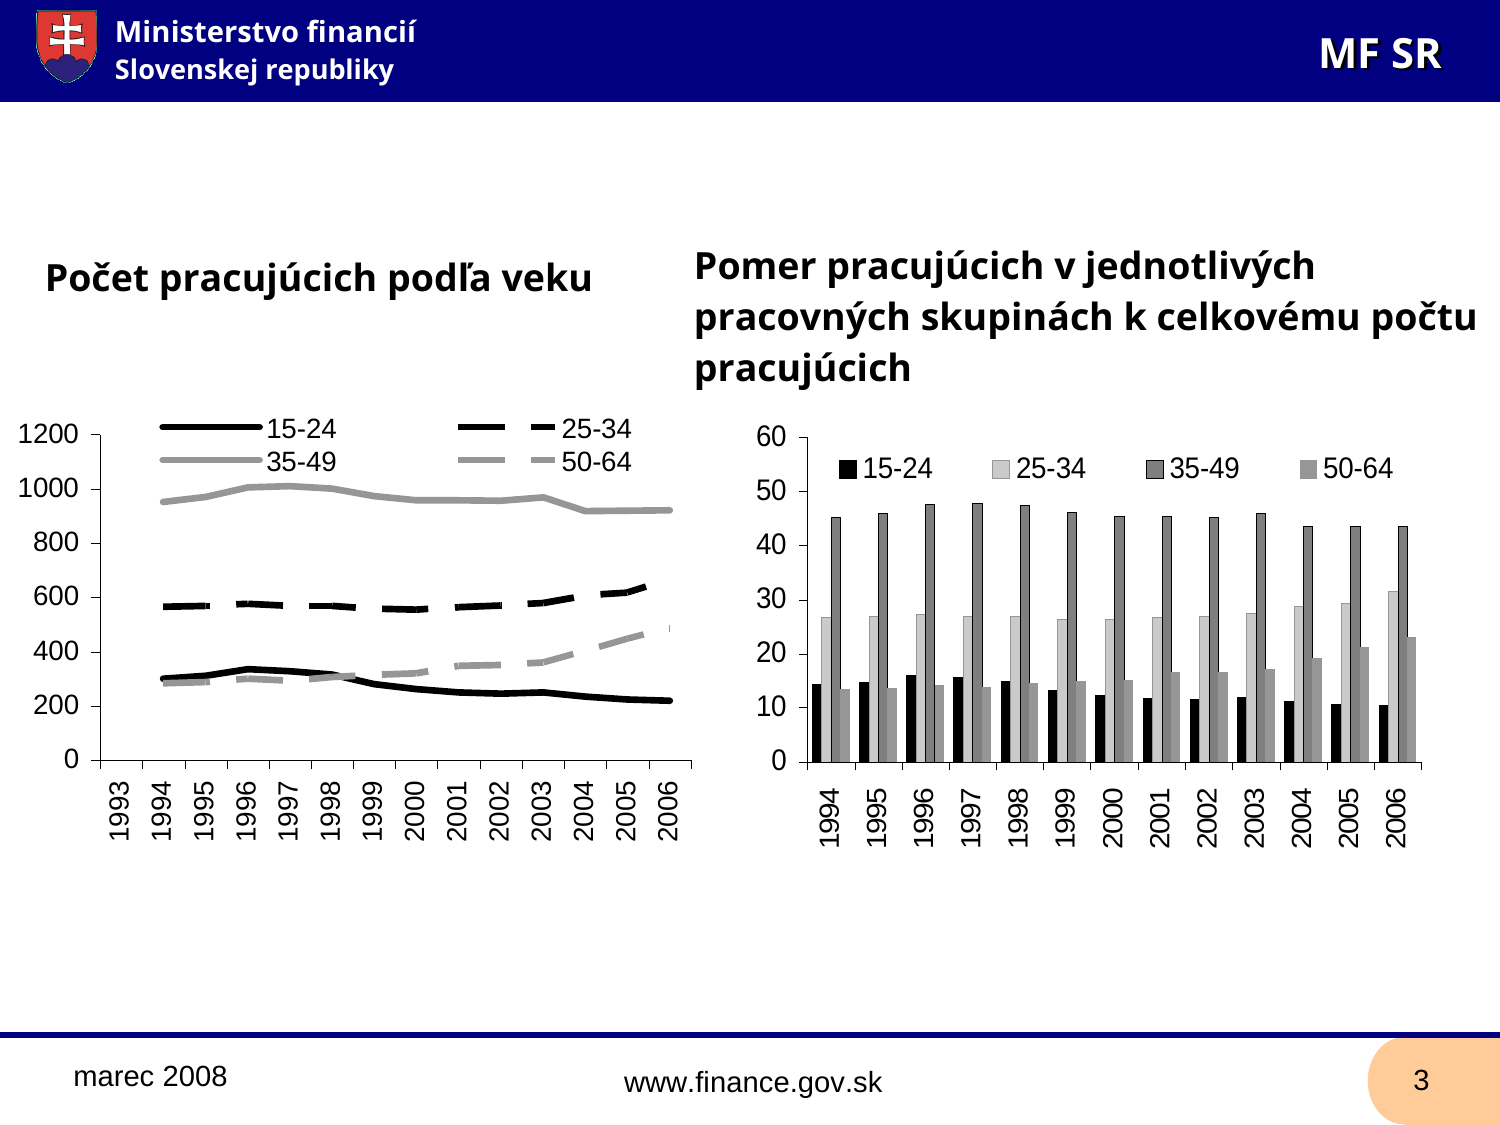

Pomer pracujúcich v jednotlivých pracovných skupinách k celkovému počtu pracujúcich
Počet pracujúcich podľa veku
marec 2008
3
www.finance.gov.sk